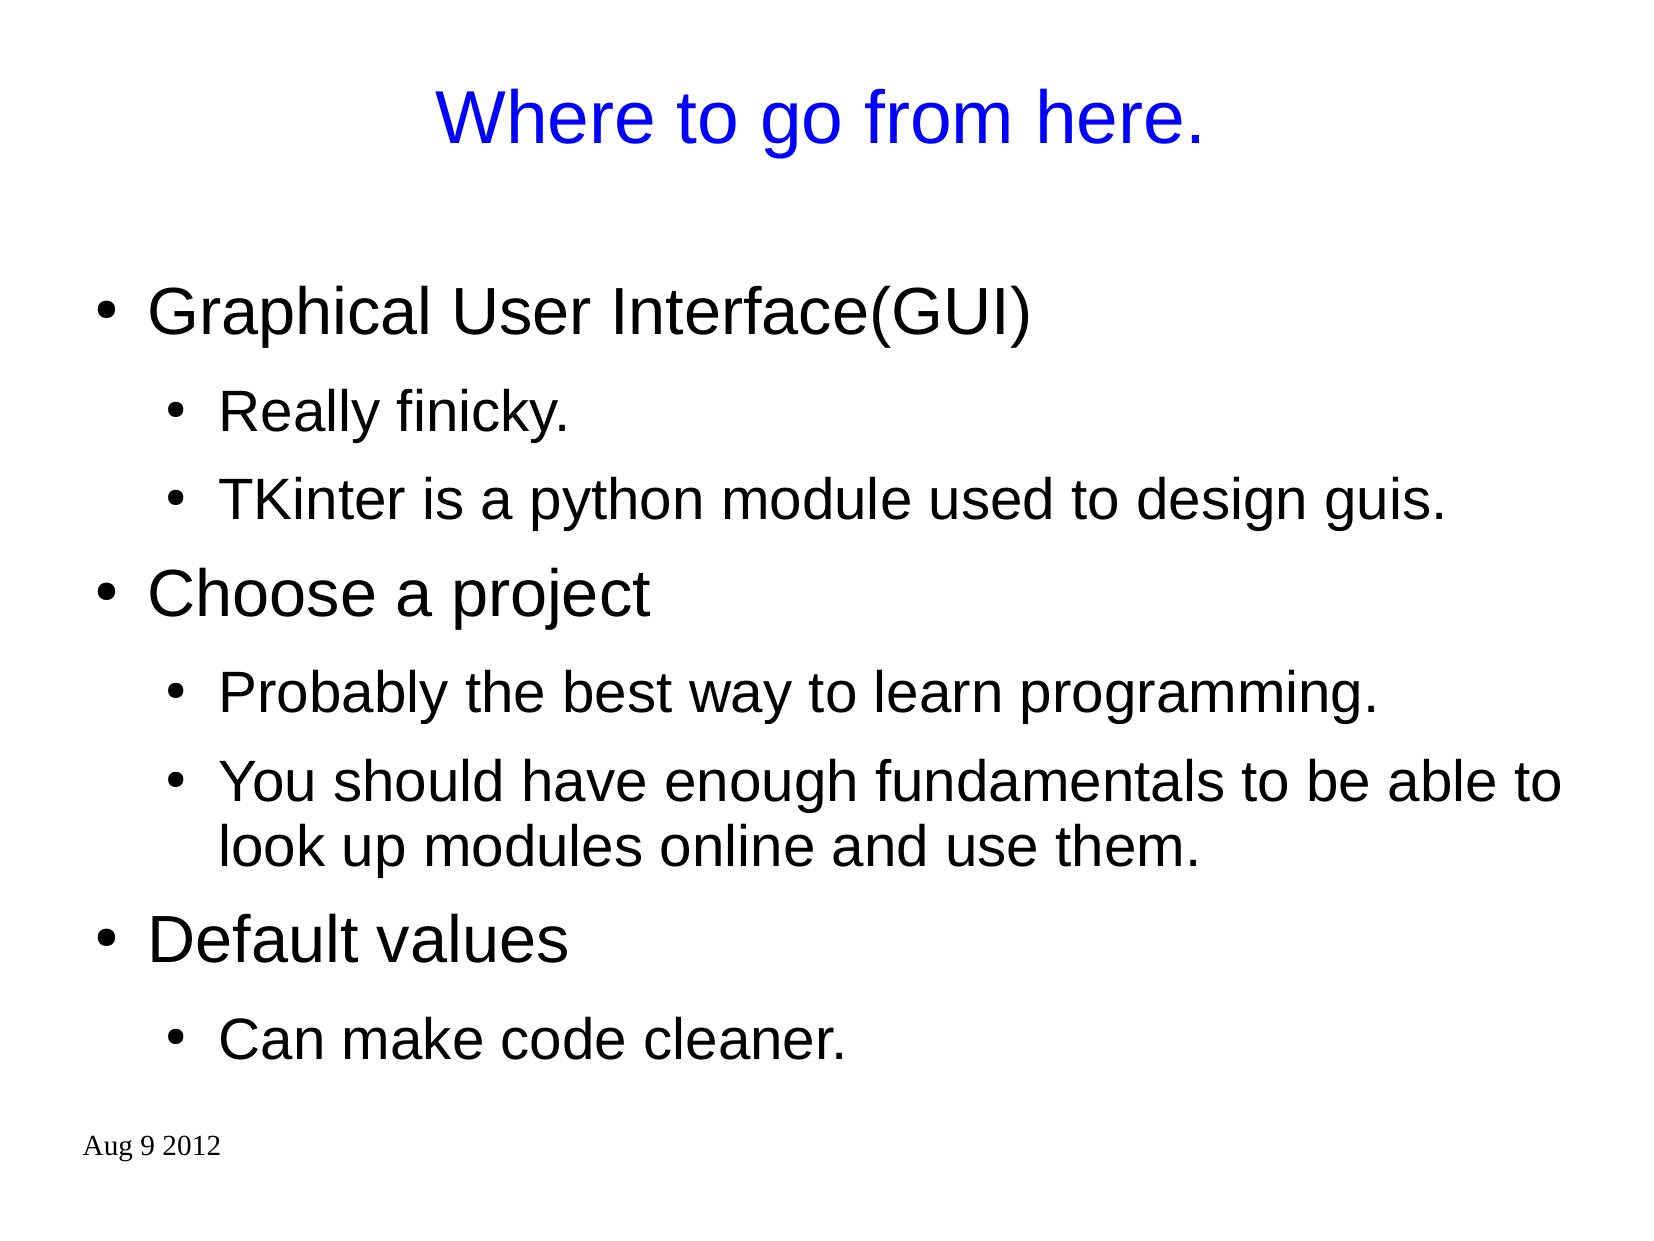

# Where to go from here.
Graphical User Interface(GUI)
Really finicky.
TKinter is a python module used to design guis.
Choose a project
Probably the best way to learn programming.
You should have enough fundamentals to be able to look up modules online and use them.
Default values
Can make code cleaner.
Aug 9 2012